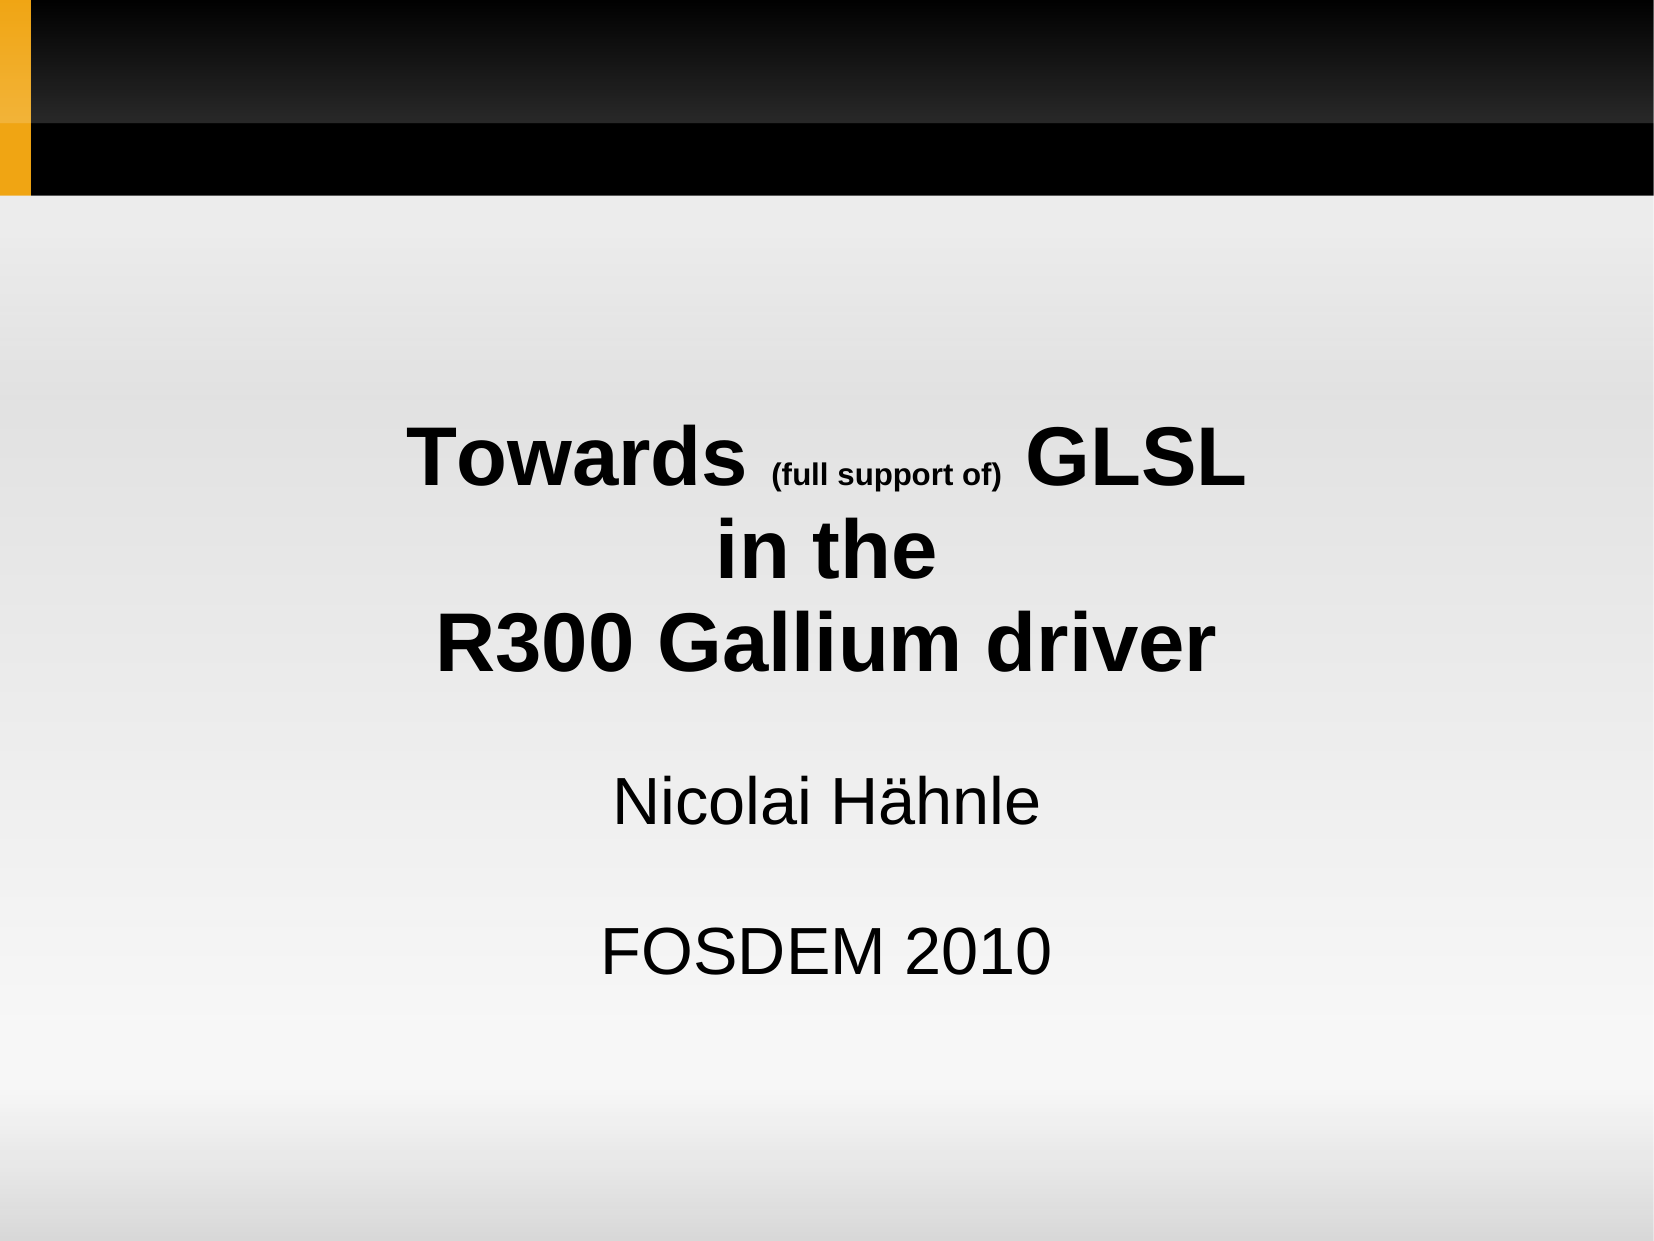

# Towards (full support of) GLSL
in the
R300 Gallium driver
Nicolai Hähnle
FOSDEM 2010